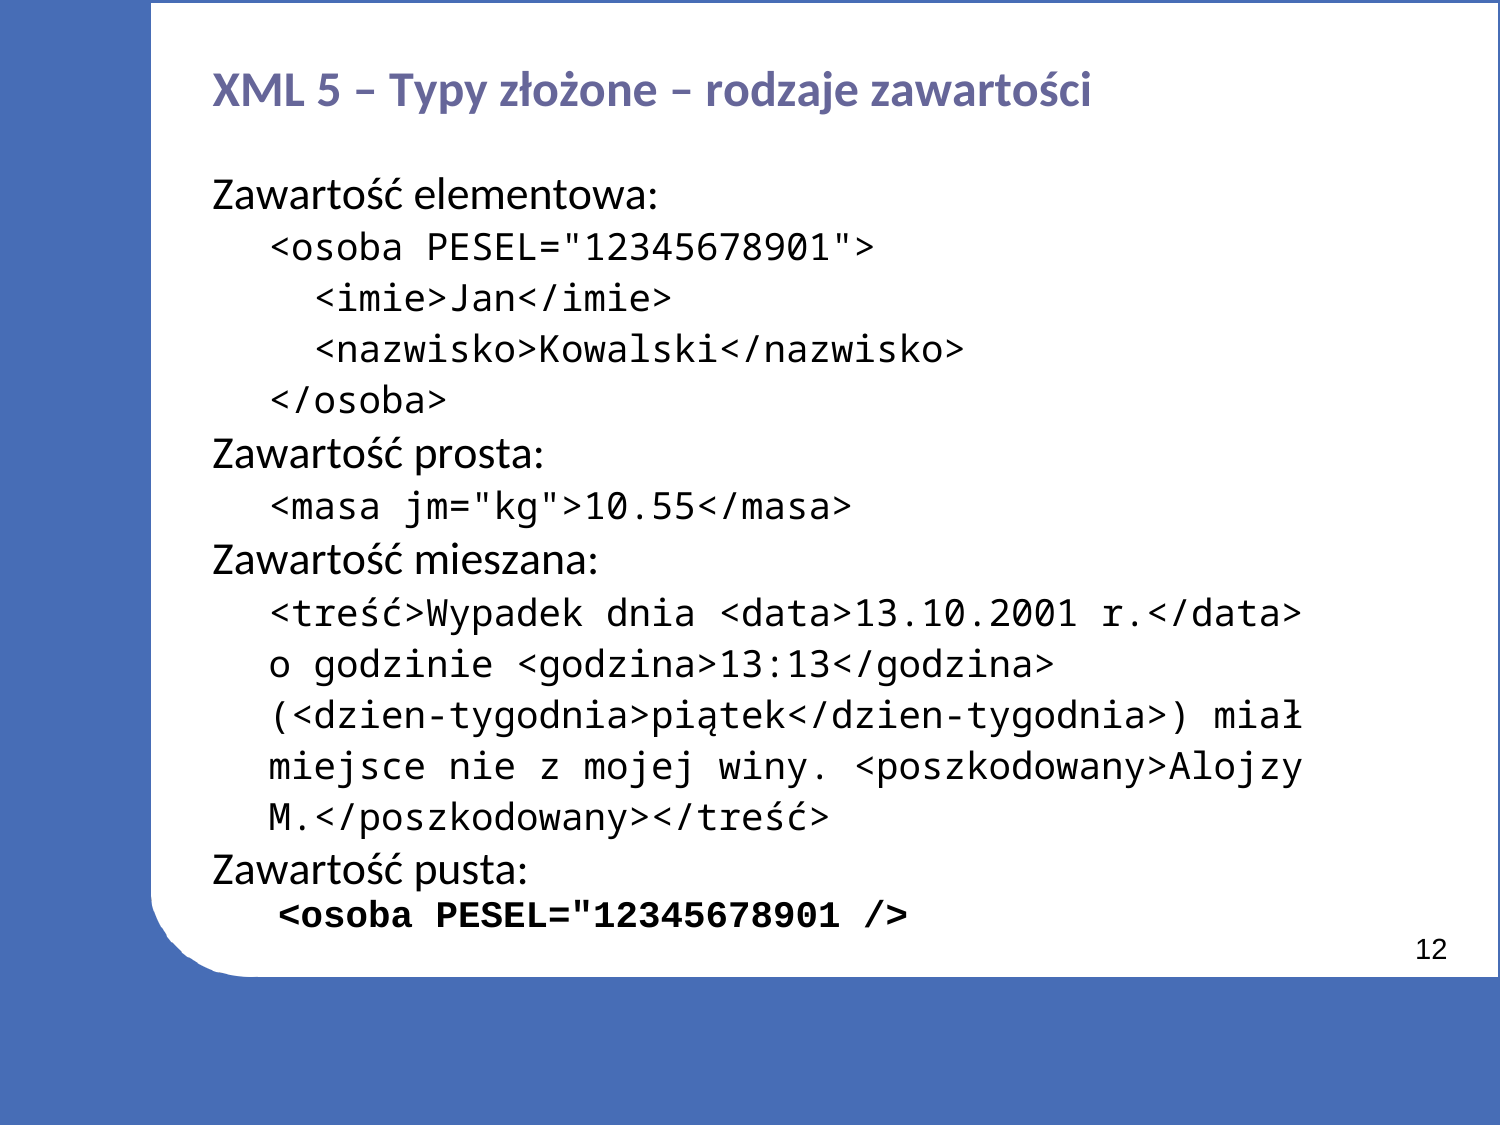

# XML 5 – Typy złożone – rodzaje zawartości
Zawartość elementowa:
<osoba PESEL="12345678901">
 <imie>Jan</imie>
 <nazwisko>Kowalski</nazwisko>
</osoba>
Zawartość prosta:
<masa jm="kg">10.55</masa>
Zawartość mieszana:
<treść>Wypadek dnia <data>13.10.2001 r.</data>
o godzinie <godzina>13:13</godzina>
(<dzien-tygodnia>piątek</dzien-tygodnia>) miał miejsce nie z mojej winy. <poszkodowany>Alojzy M.</poszkodowany></treść>
Zawartość pusta:
 <osoba PESEL="12345678901 />
12